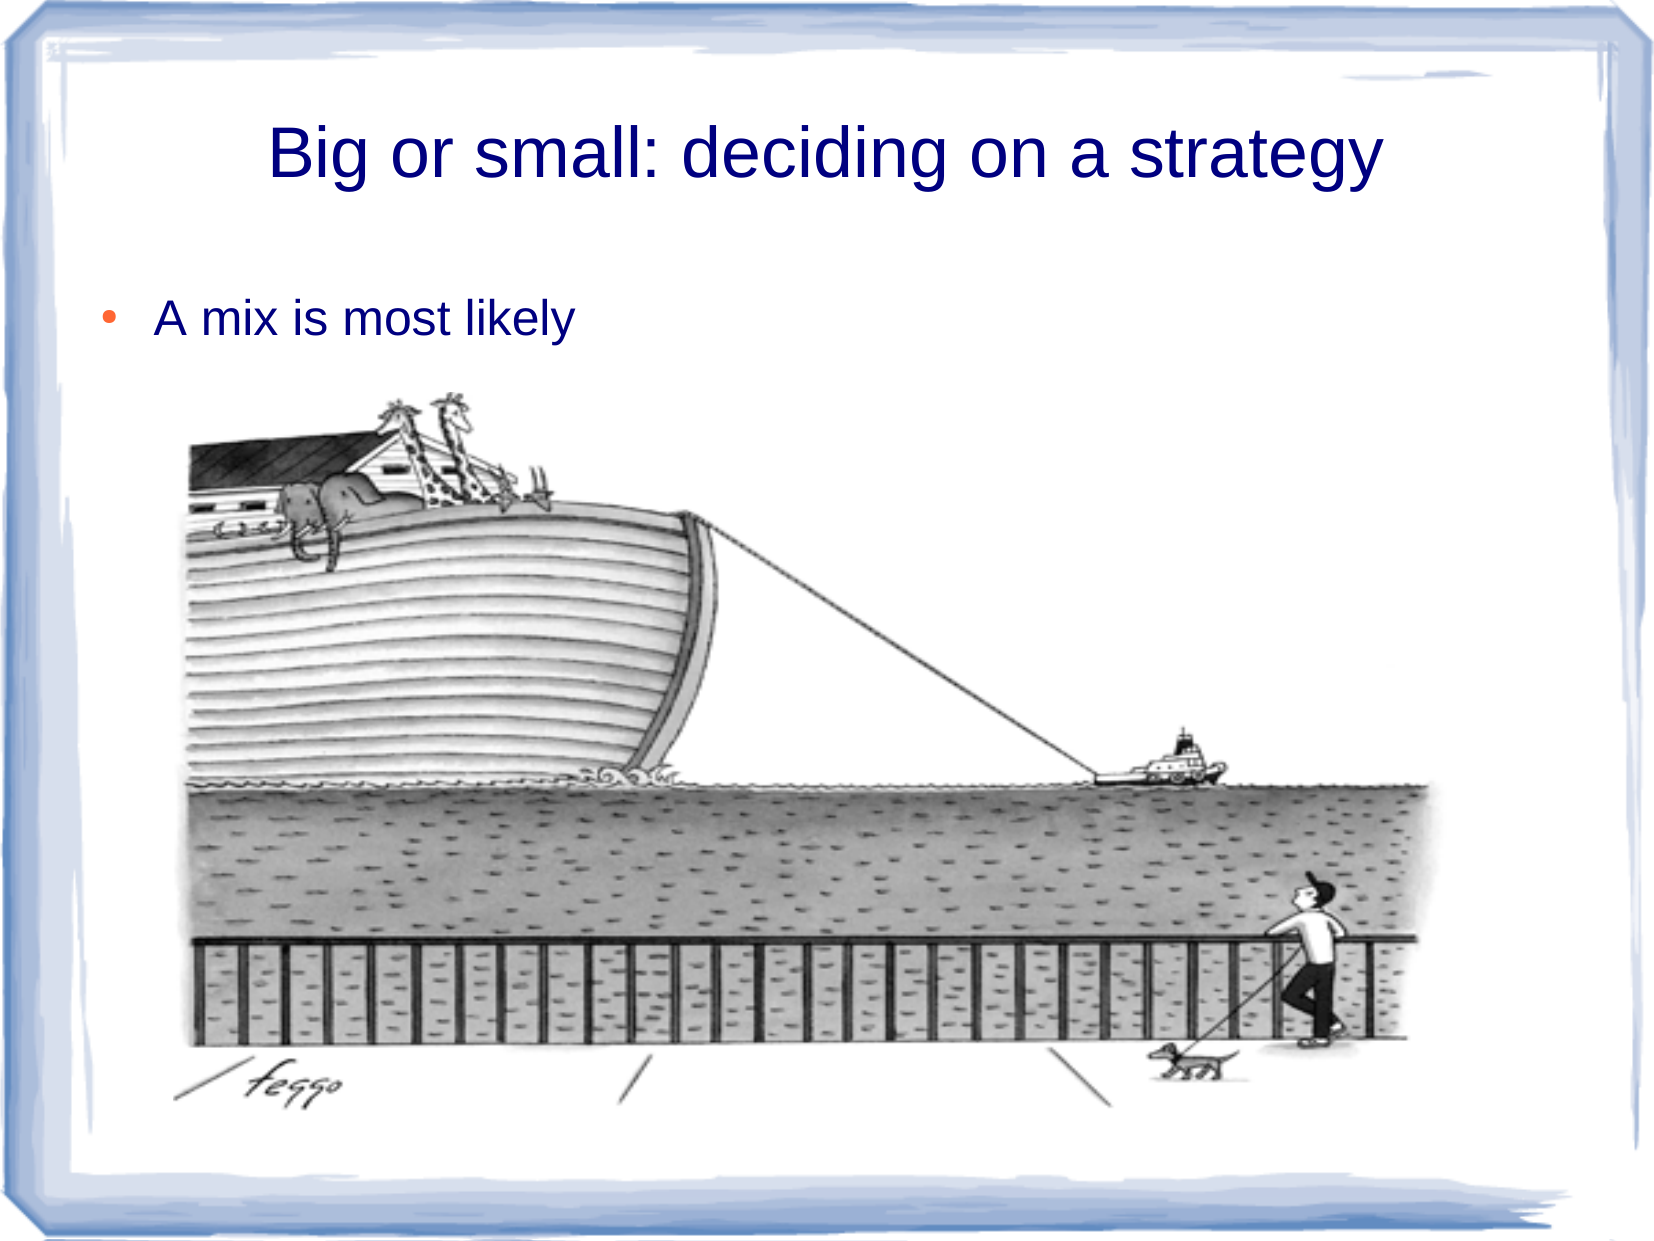

# Big or small: deciding on a strategy
A mix is most likely